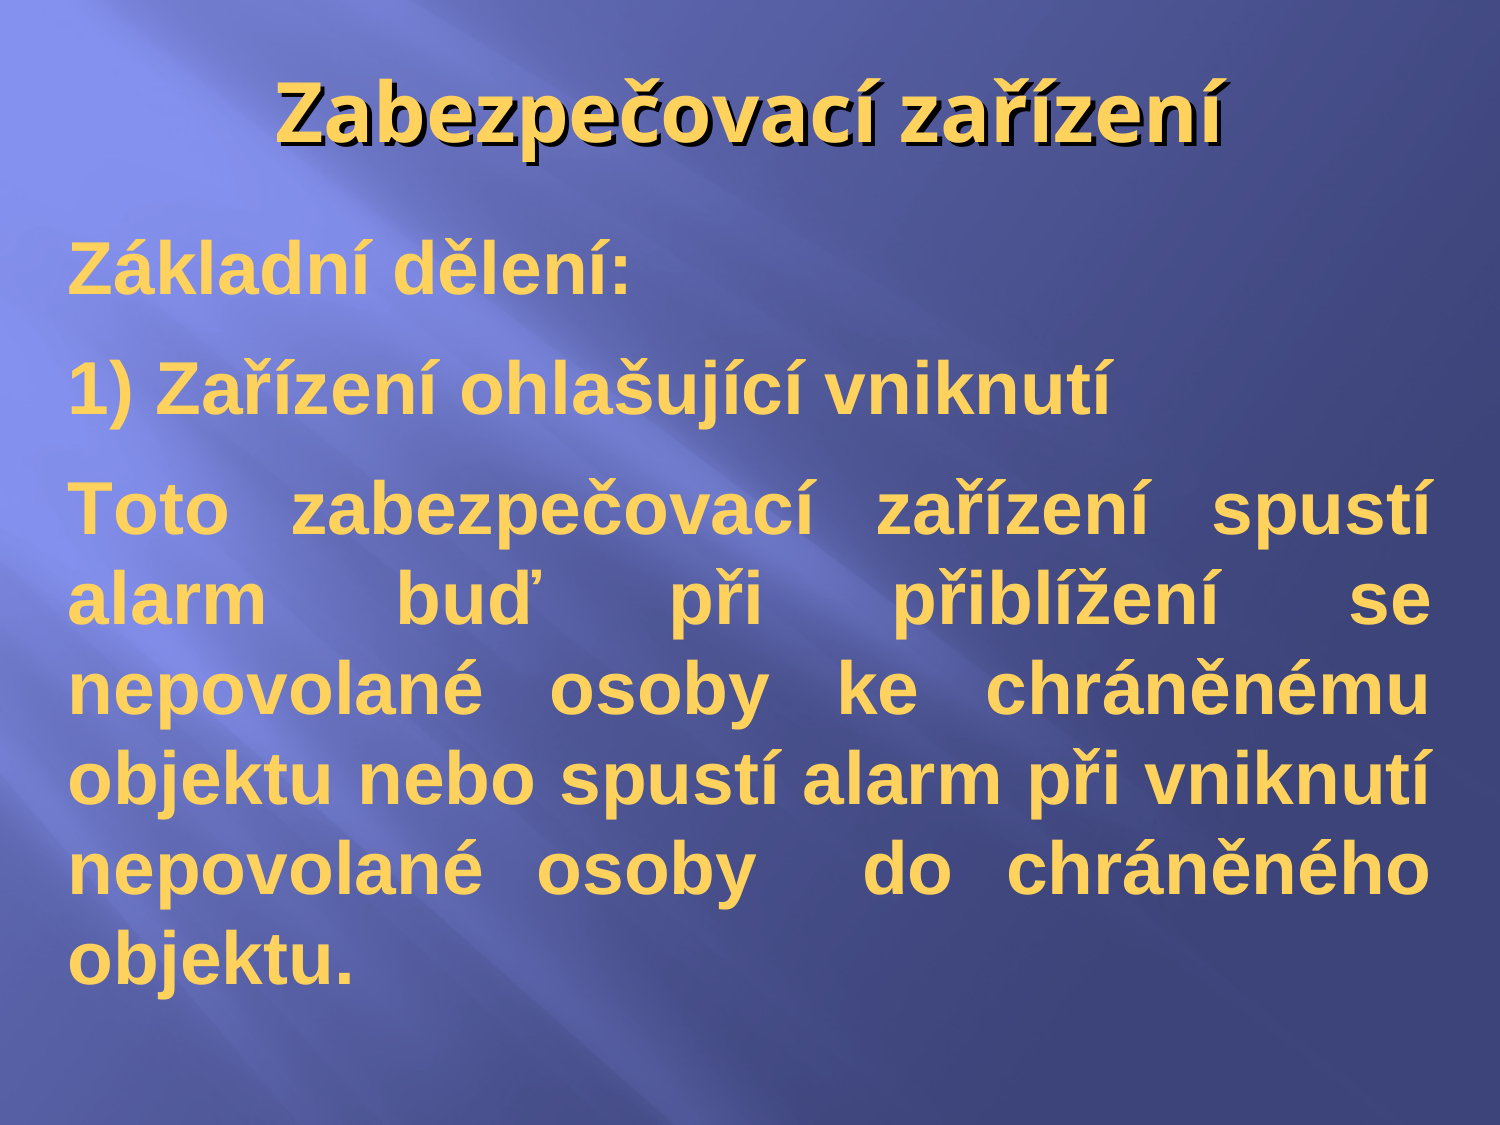

# Zabezpečovací zařízení
Základní dělení:
1) Zařízení ohlašující vniknutí
Toto zabezpečovací zařízení spustí alarm buď při přiblížení se nepovolané osoby ke chráněnému objektu nebo spustí alarm při vniknutí nepovolané osoby do chráněného objektu.